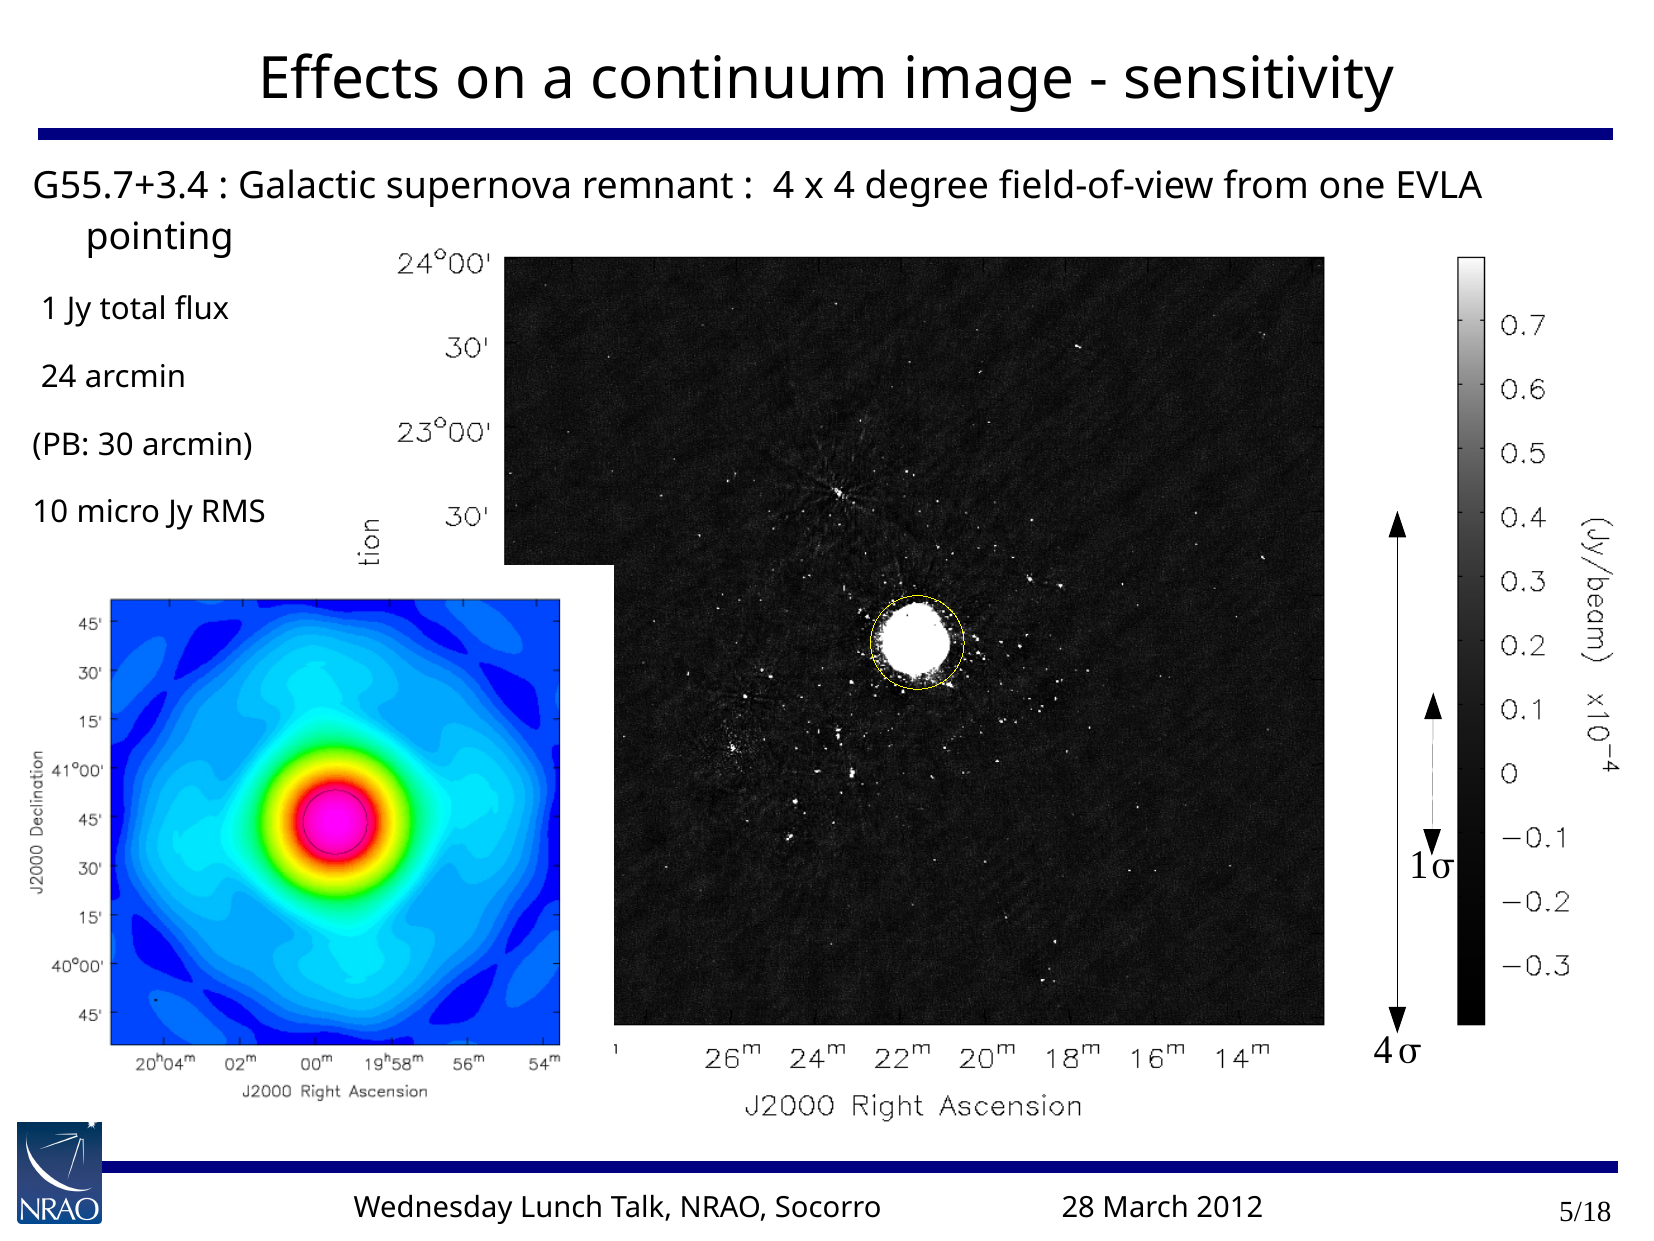

# Effects on a continuum image - sensitivity
G55.7+3.4 : Galactic supernova remnant : 4 x 4 degree field-of-view from one EVLA pointing
 1 Jy total flux
 24 arcmin
(PB: 30 arcmin)
10 micro Jy RMS
5